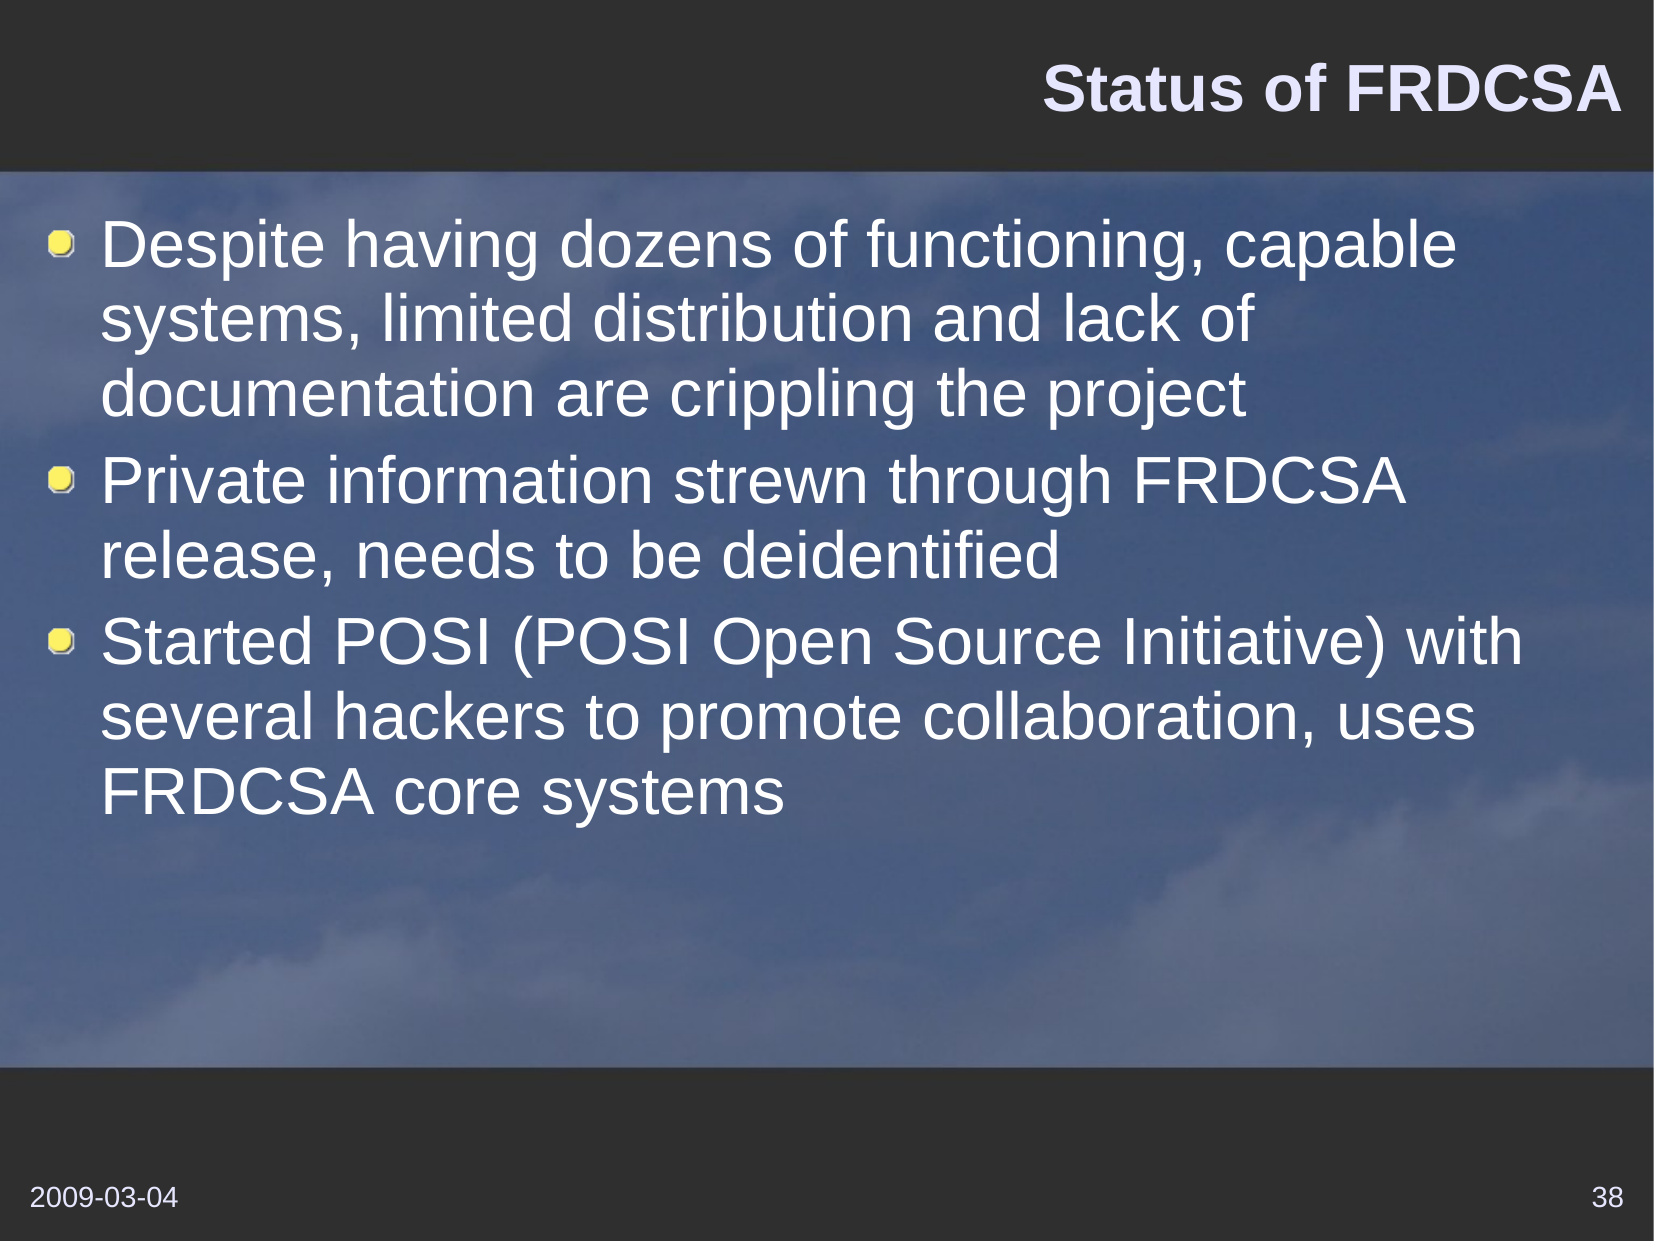

# Status of FRDCSA
Despite having dozens of functioning, capable systems, limited distribution and lack of documentation are crippling the project
Private information strewn through FRDCSA release, needs to be deidentified
Started POSI (POSI Open Source Initiative) with several hackers to promote collaboration, uses FRDCSA core systems
2009-03-04
38